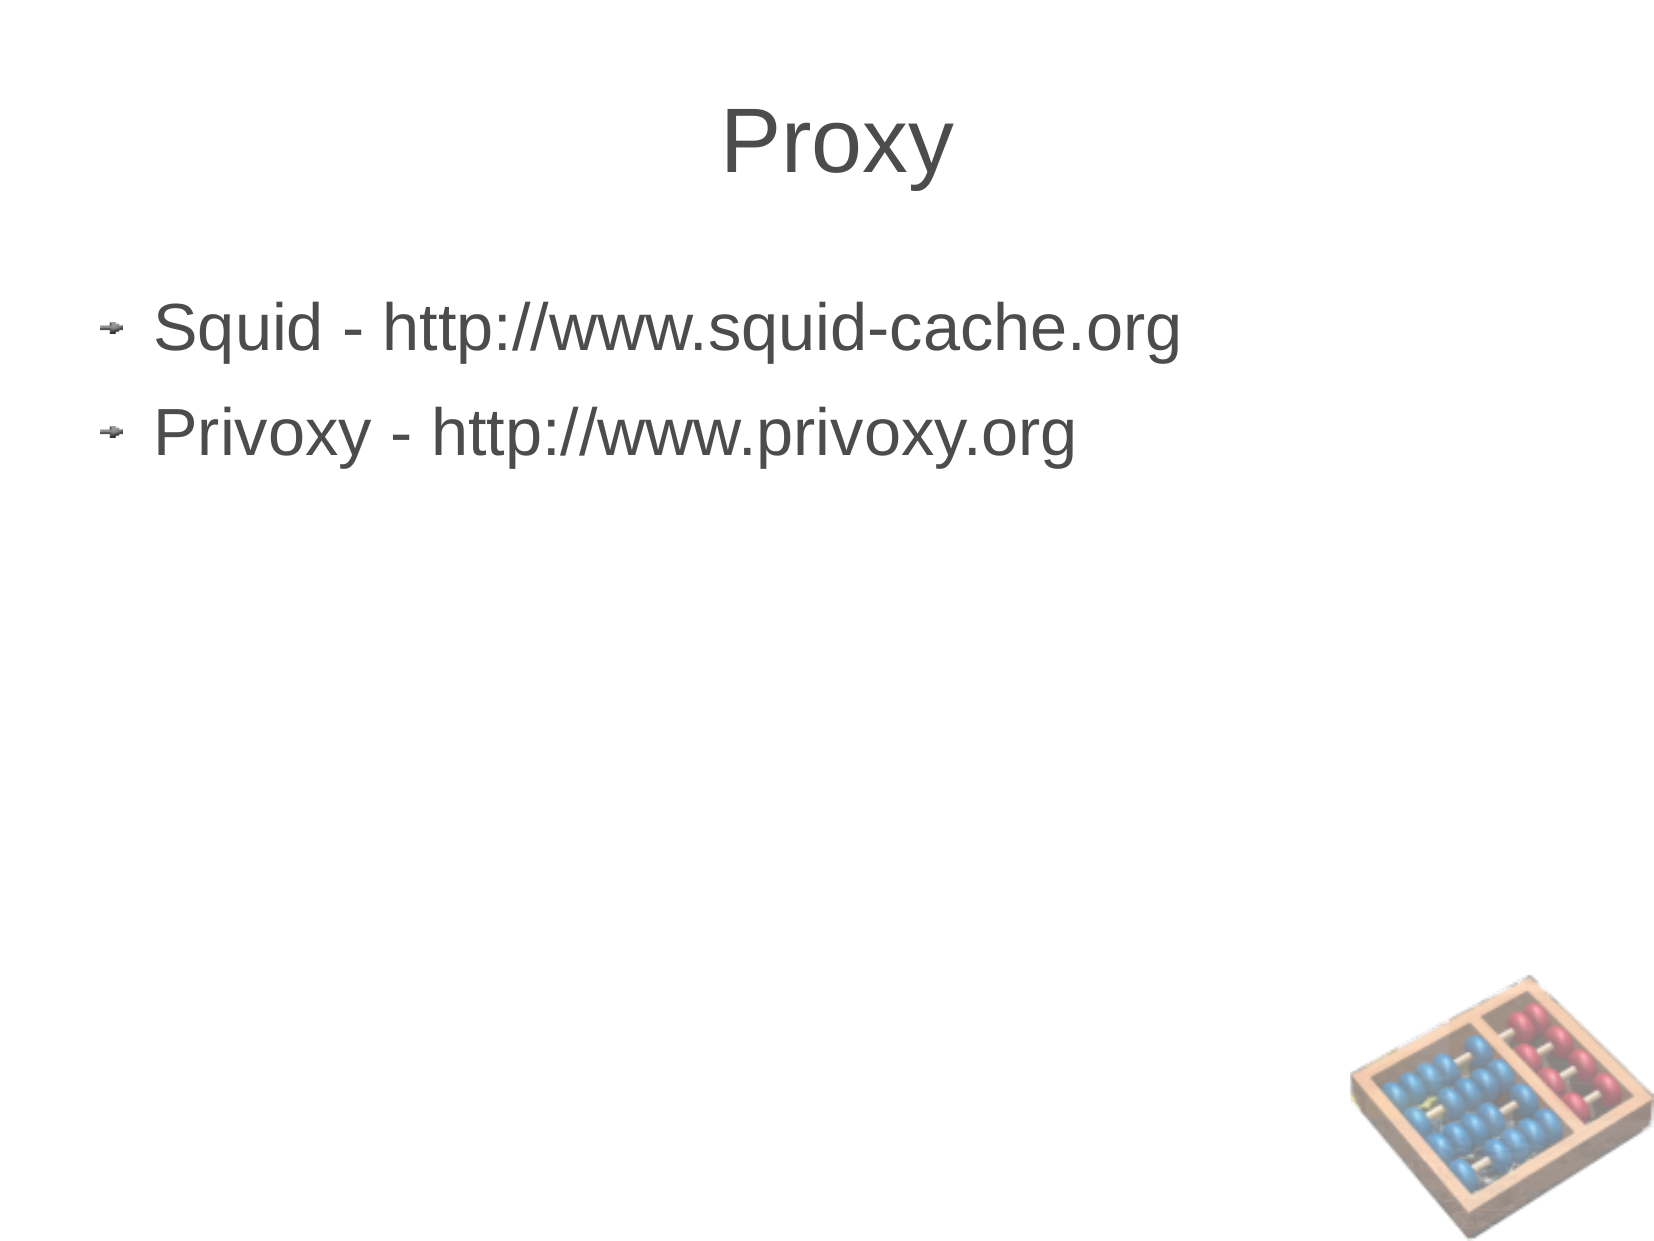

# Proxy
Squid - http://www.squid-cache.org
Privoxy - http://www.privoxy.org